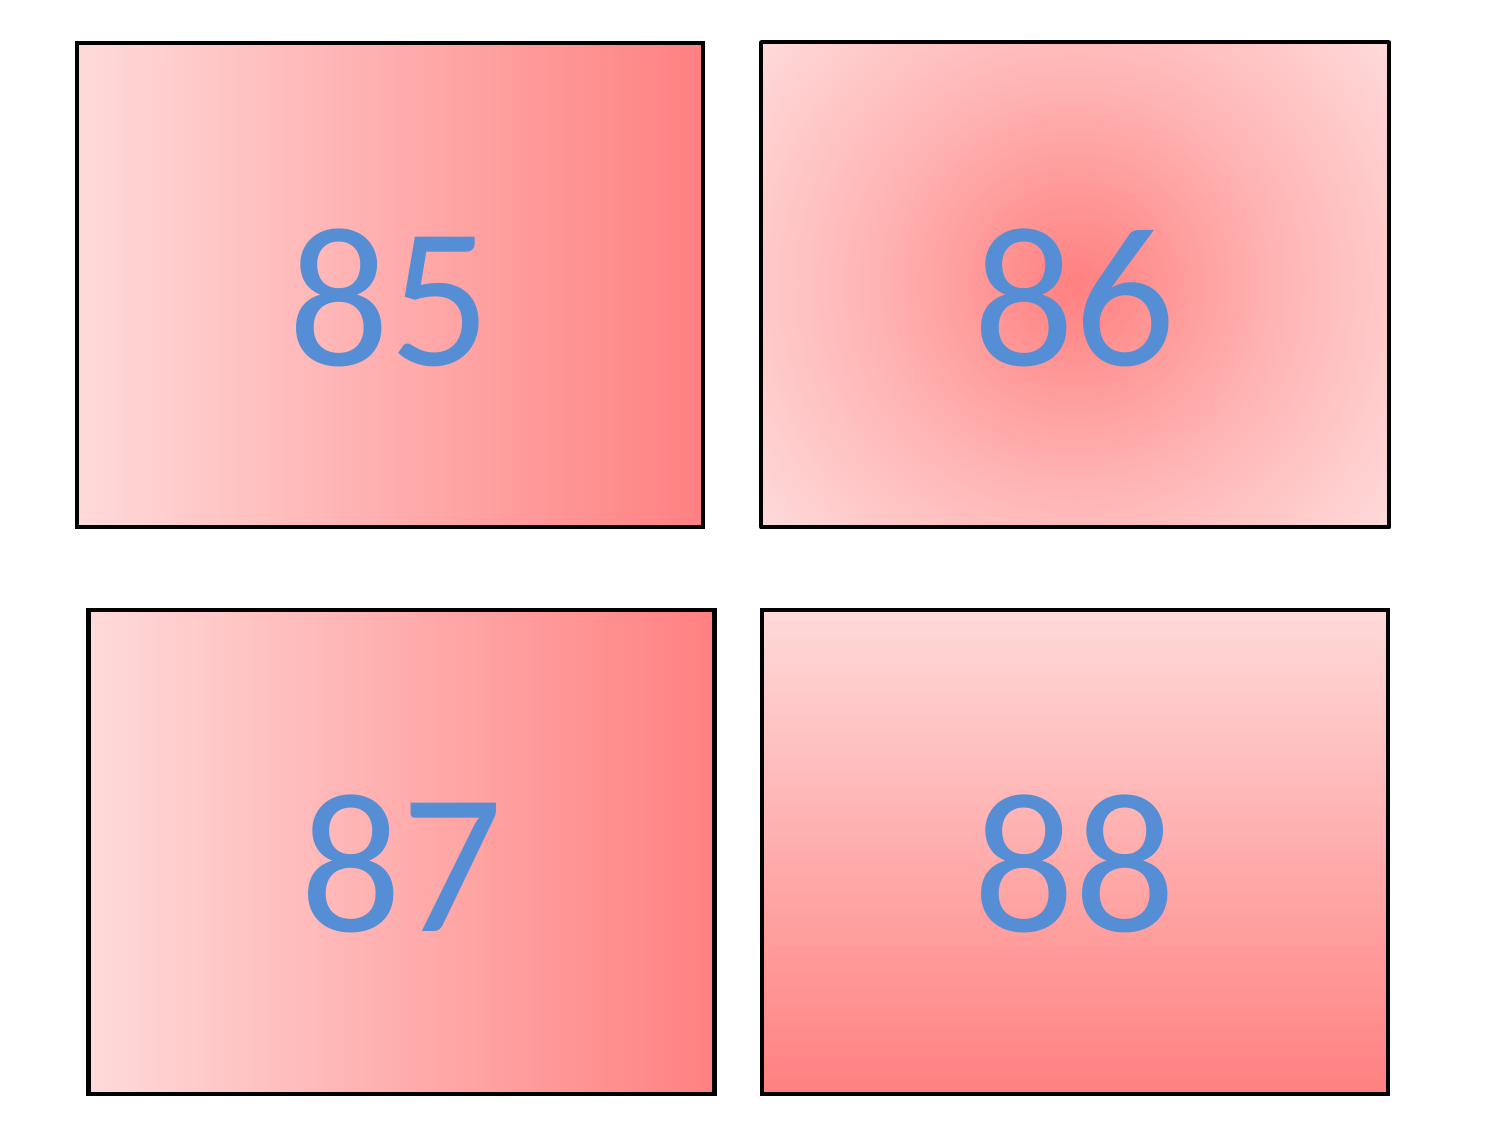

86
Jaký vliv má zahřívání nebo ochlazování na objem tělesa?
85
Co je to bimetál?
Proč jsou prověšeny dráty elektrického vedení?
87
K čemu slouží pružné vyrovnávací části teplovodního potrubí?
88